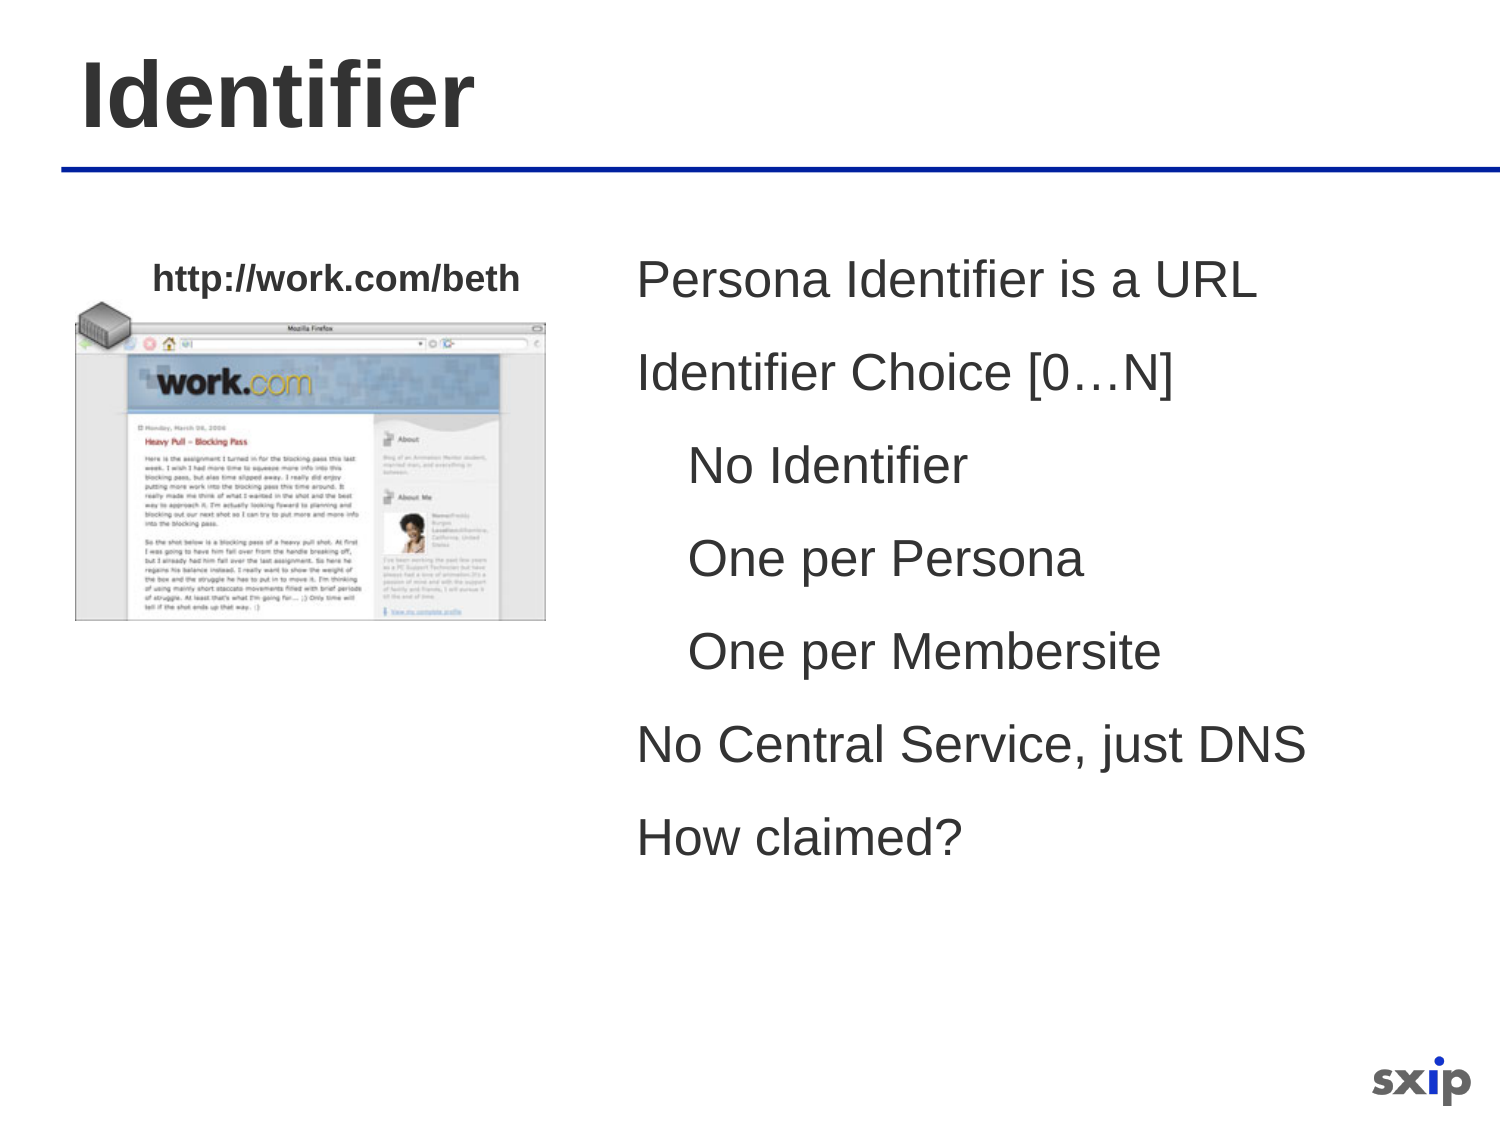

# Identifier
http://work.com/beth
Persona Identifier is a URL
Identifier Choice [0…N]
No Identifier
One per Persona
One per Membersite
No Central Service, just DNS
How claimed?